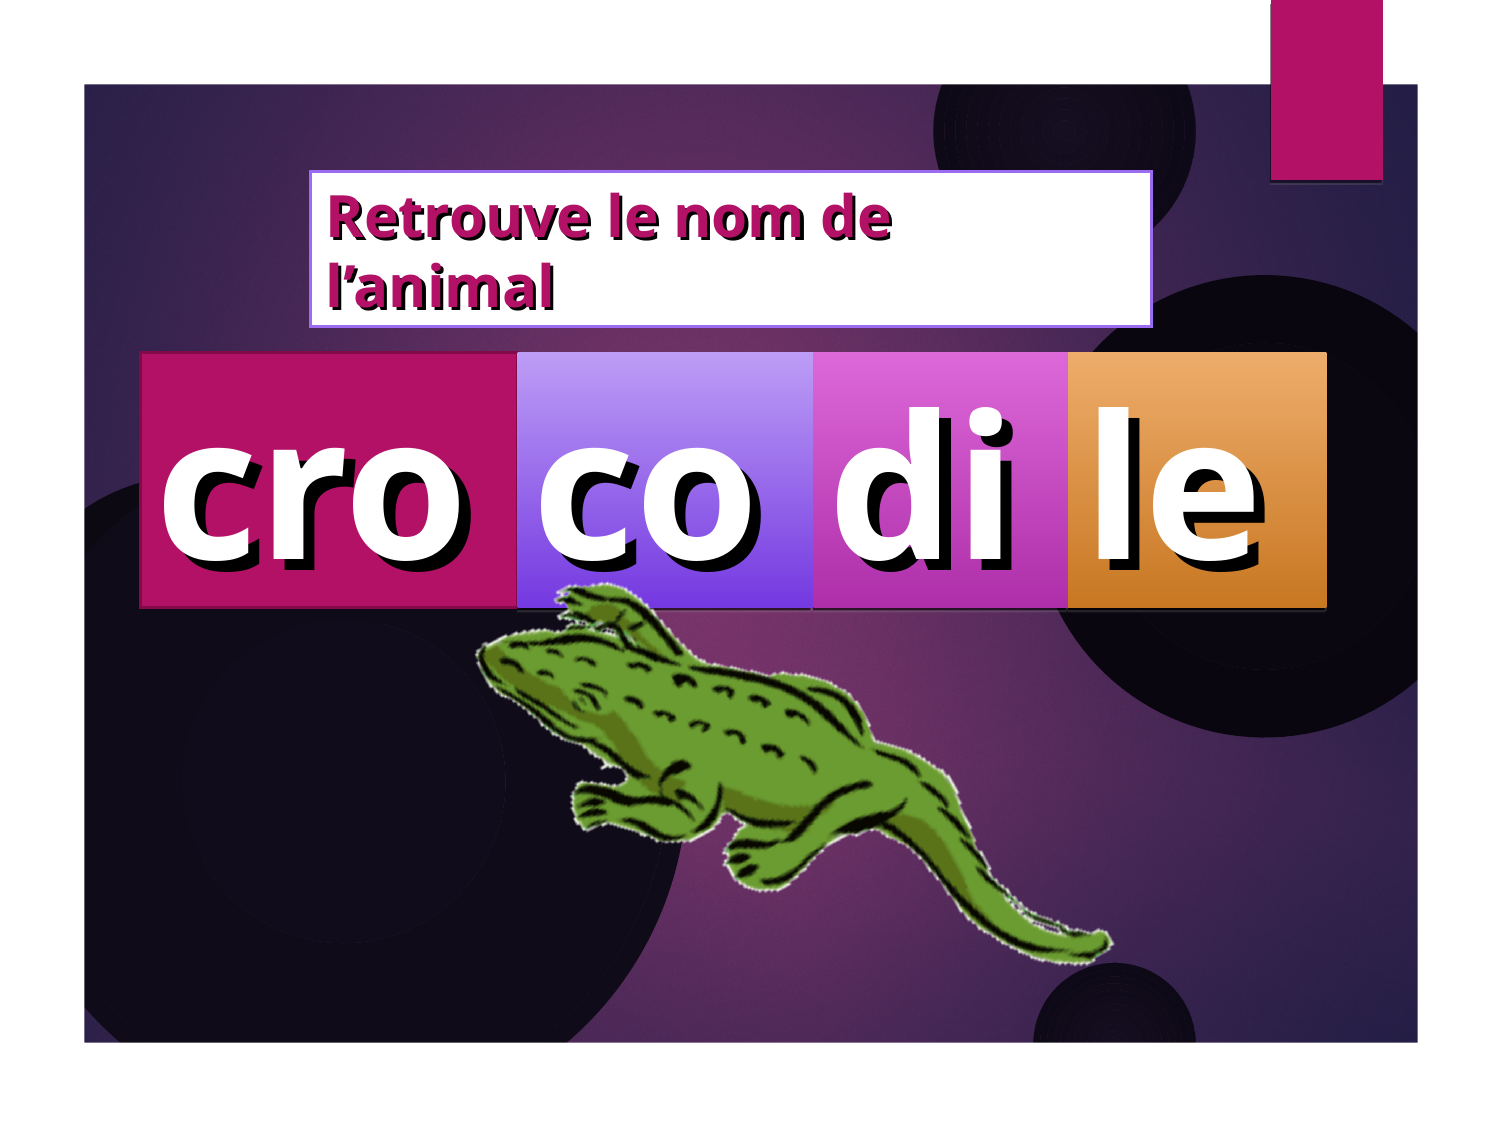

Retrouve le nom de l’animal
cro
co
di
le